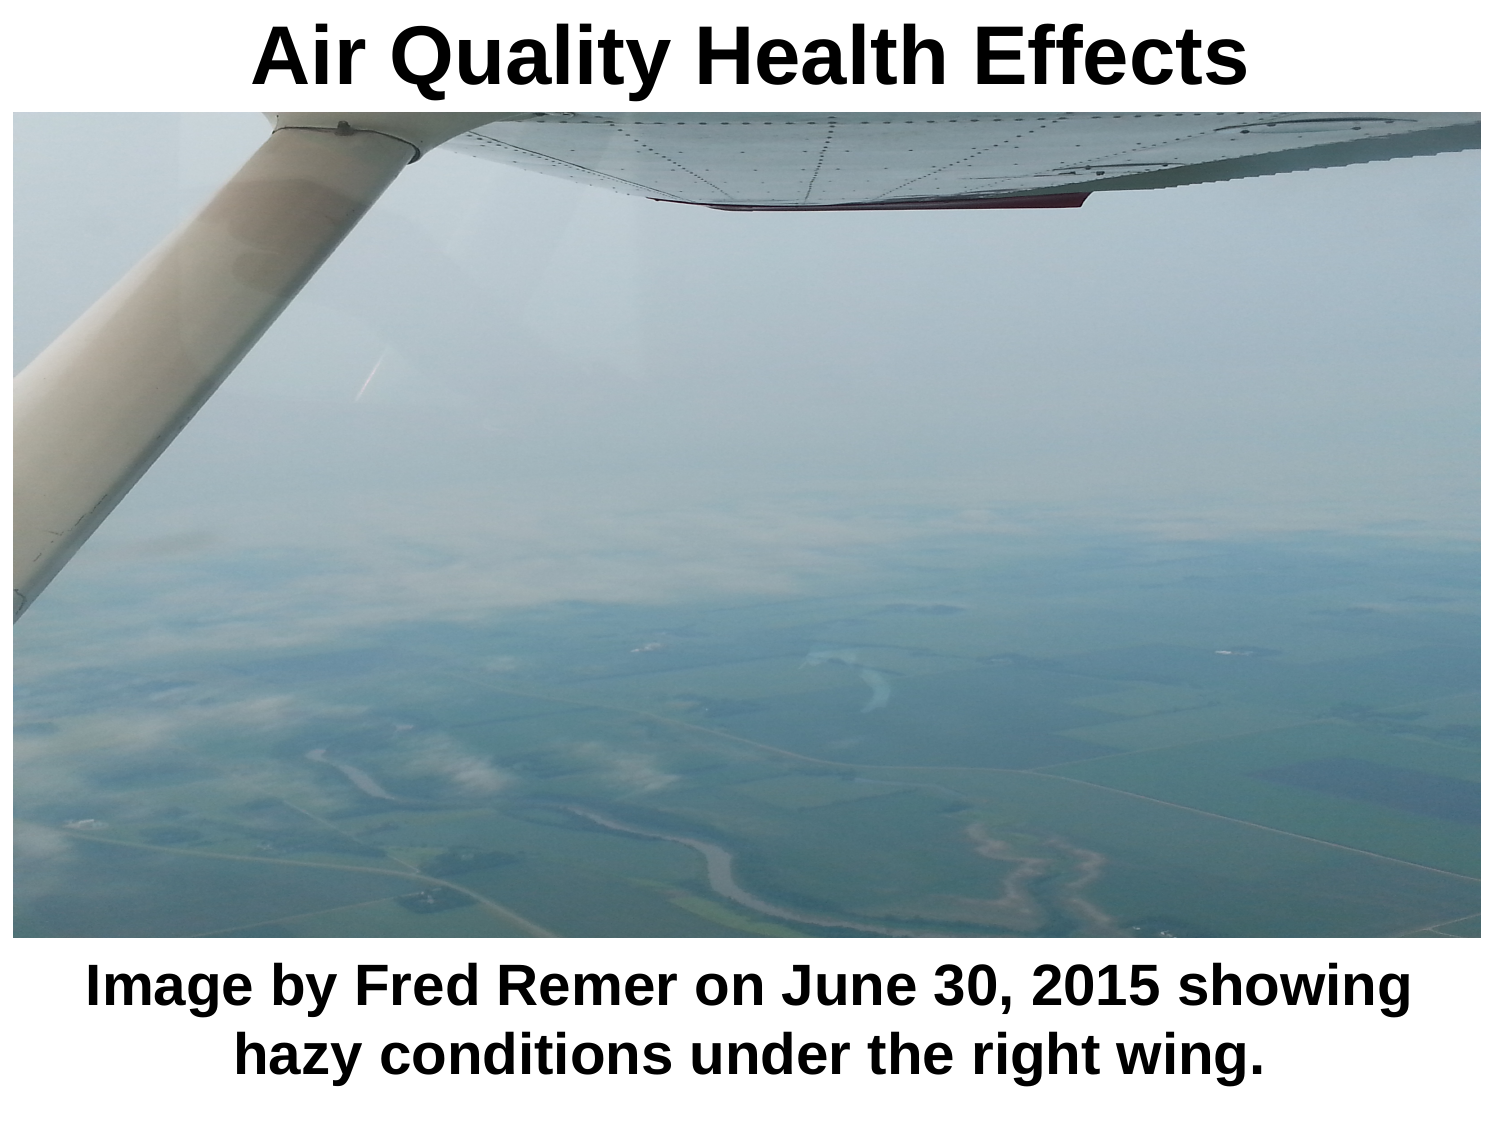

Air Quality Health Effects
Image by Fred Remer on June 30, 2015 showing hazy conditions under the right wing.